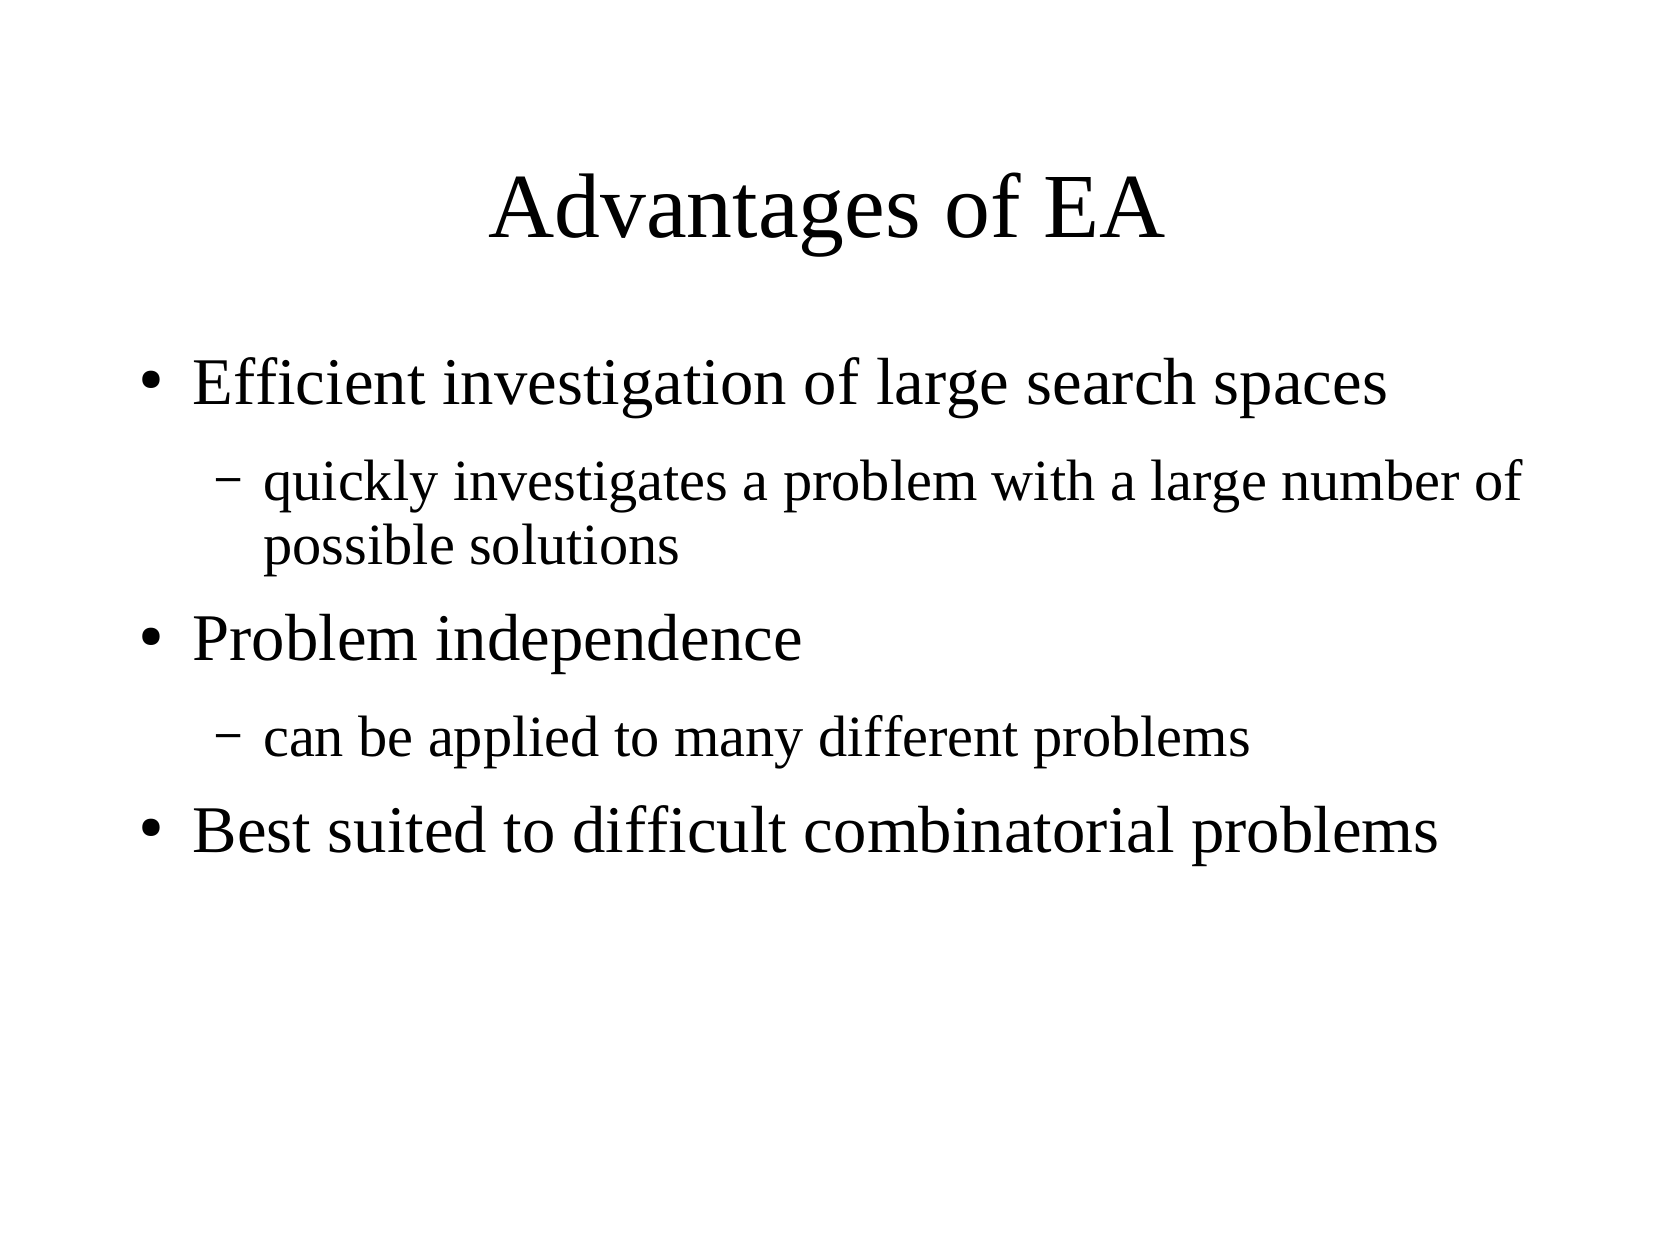

# Advantages of EA
Efficient investigation of large search spaces
quickly investigates a problem with a large number of possible solutions
Problem independence
can be applied to many different problems
Best suited to difficult combinatorial problems